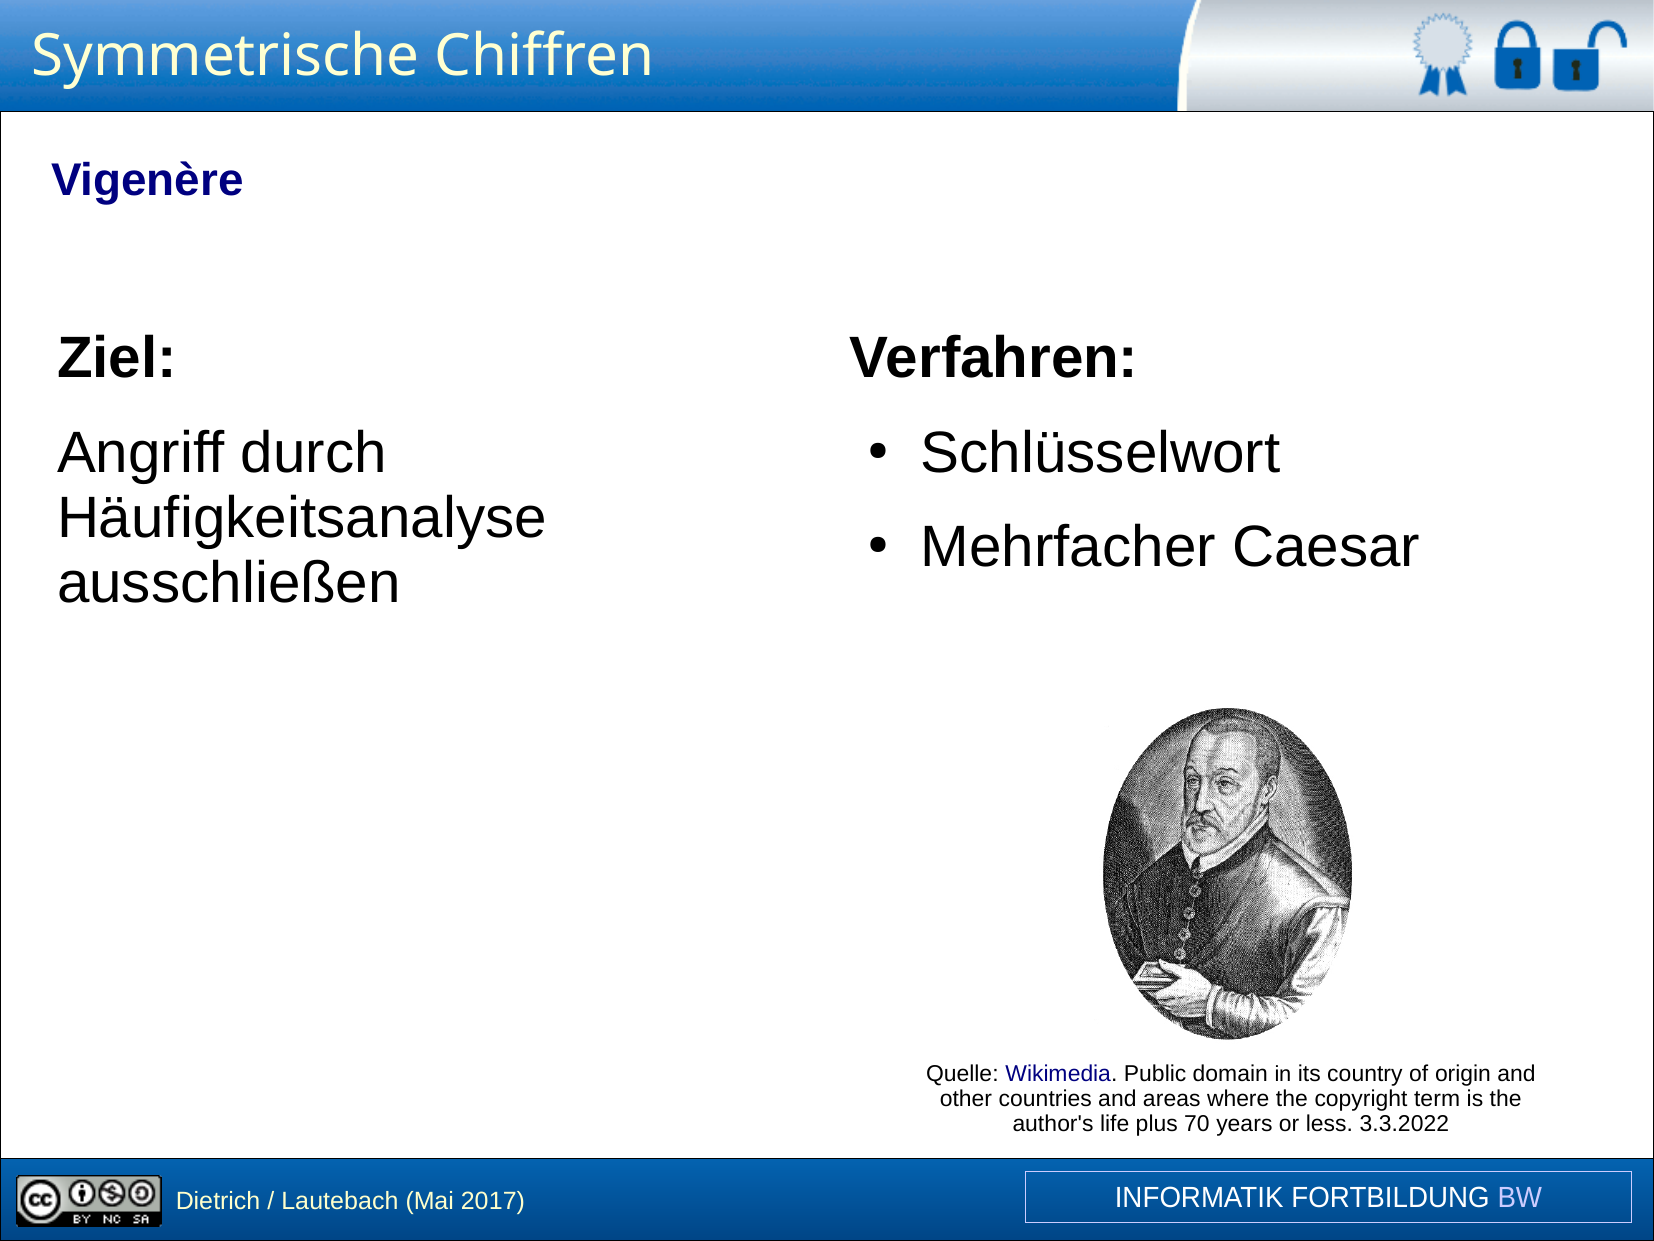

# Symmetrische Chiffren
Vigenère
Ziel:
Angriff durch Häufigkeitsanalyse ausschließen
Verfahren:
Schlüsselwort
Mehrfacher Caesar
Quelle: Wikimedia. Public domain in its country of origin and other countries and areas where the copyright term is the author's life plus 70 years or less. 3.3.2022
14